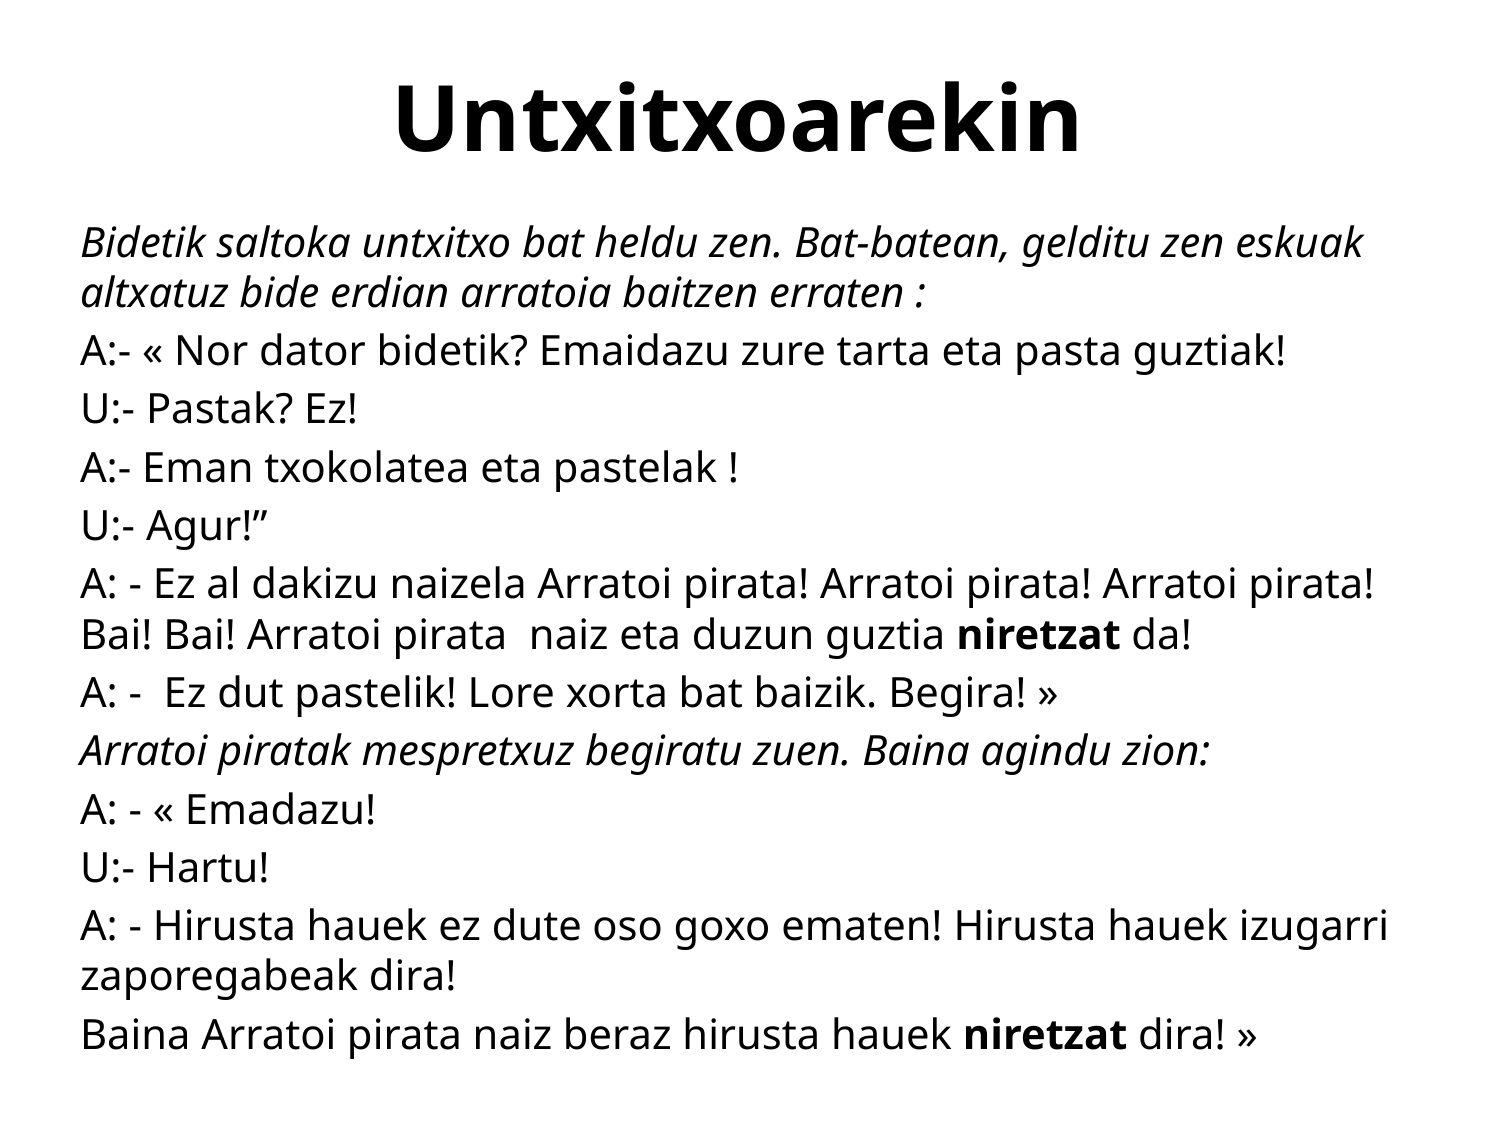

# Untxitxoarekin
Bidetik saltoka untxitxo bat heldu zen. Bat-batean, gelditu zen eskuak altxatuz bide erdian arratoia baitzen erraten :
A:- « Nor dator bidetik? Emaidazu zure tarta eta pasta guztiak!
U:- Pastak? Ez!
A:- Eman txokolatea eta pastelak !
U:- Agur!”
A: - Ez al dakizu naizela Arratoi pirata! Arratoi pirata! Arratoi pirata! Bai! Bai! Arratoi pirata naiz eta duzun guztia niretzat da!
A: -  Ez dut pastelik! Lore xorta bat baizik. Begira! »
Arratoi piratak mespretxuz begiratu zuen. Baina agindu zion:
A: - « Emadazu!
U:- Hartu!
A: - Hirusta hauek ez dute oso goxo ematen! Hirusta hauek izugarri zaporegabeak dira!
Baina Arratoi pirata naiz beraz hirusta hauek niretzat dira! »